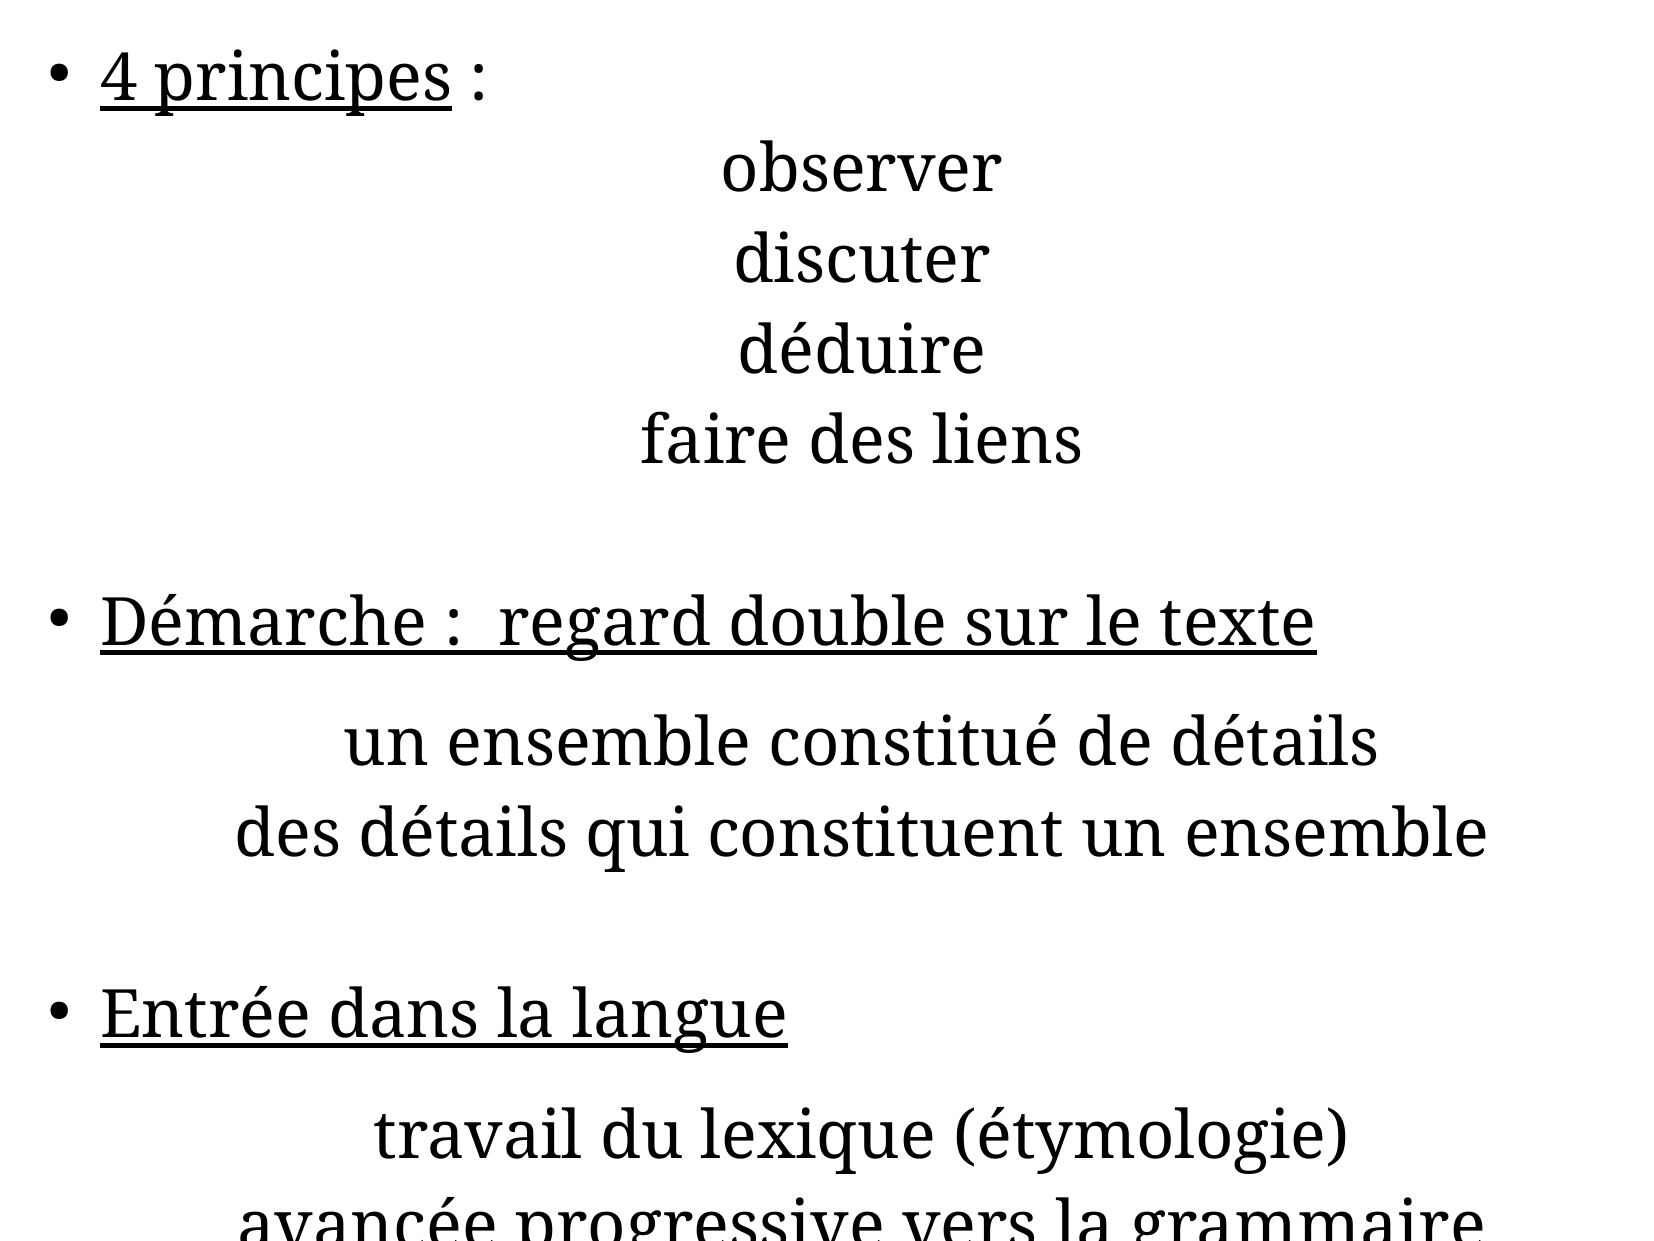

# 4 principes :
observer
discuter
déduire
faire des liens
Démarche : regard double sur le texte
un ensemble constitué de détails
des détails qui constituent un ensemble
Entrée dans la langue
travail du lexique (étymologie)
avancée progressive vers la grammaire
Déclinaisons : première approche
Lecture de plus en plus grammaticale